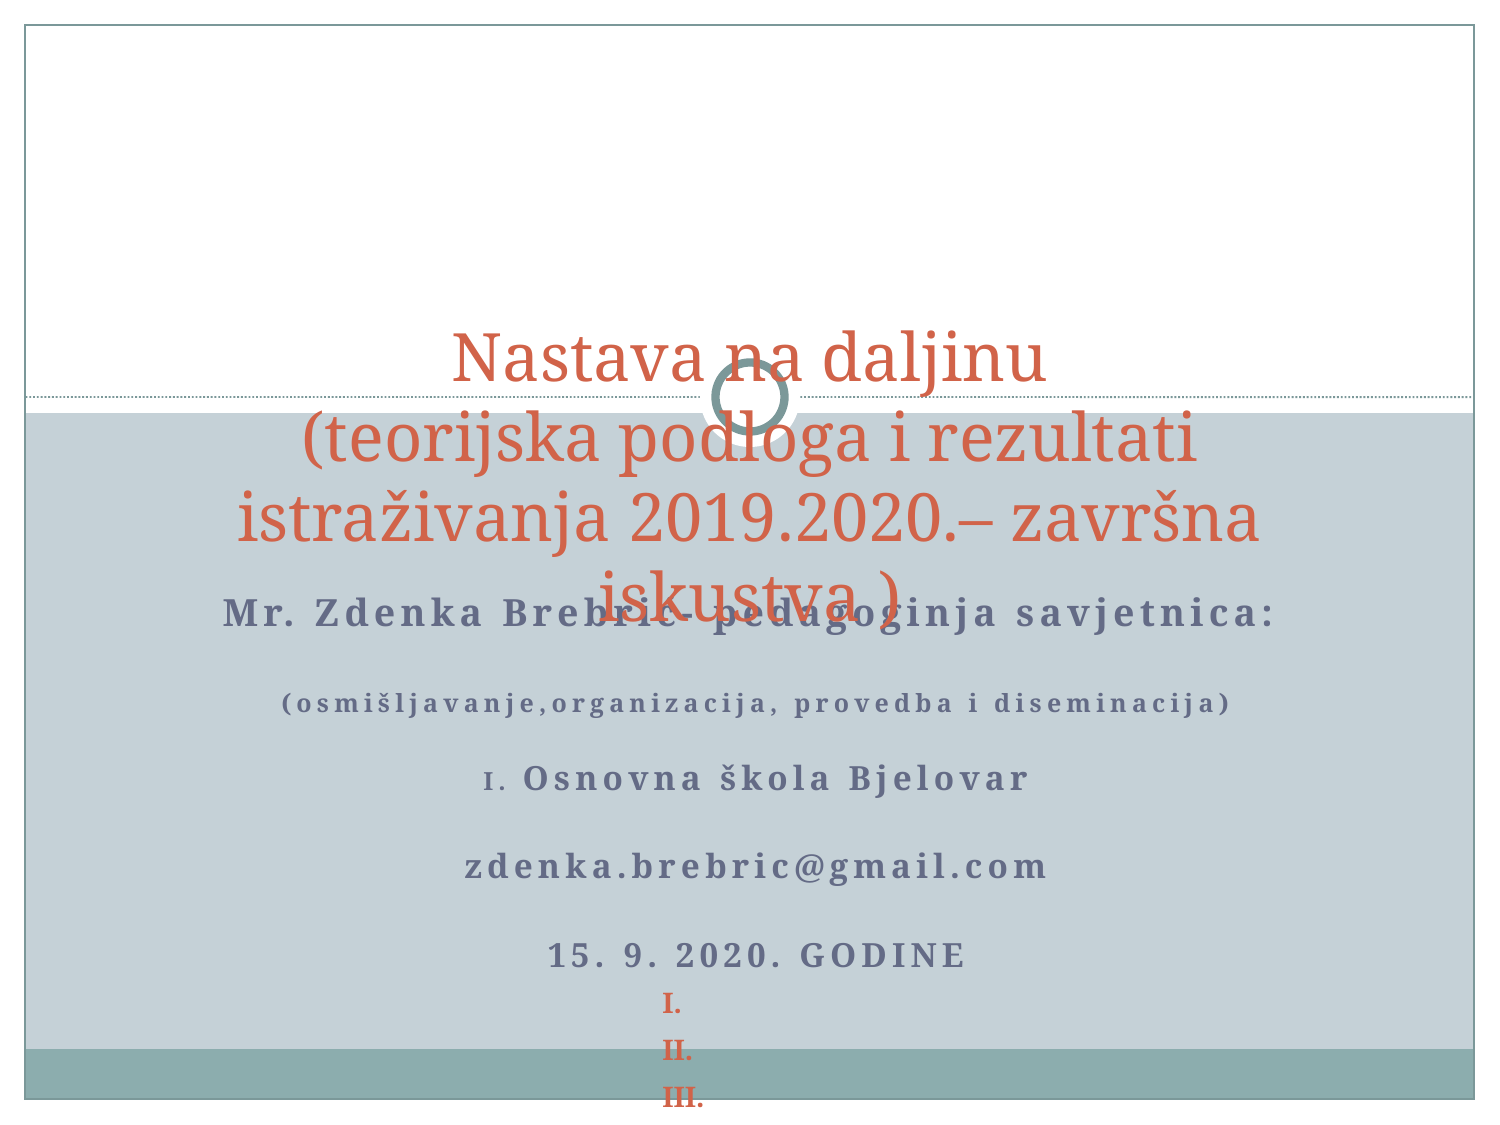

Nastava na daljinu
(teorijska podloga i rezultati istraživanja 2019.2020.– završna iskustva )
# Mr. Zdenka Brebrić- pedagoginja savjetnica:
(osmišljavanje,organizacija, provedba i diseminacija)
I. Osnovna škola Bjelovar
zdenka.brebric@gmail.com
15. 9. 2020. godine